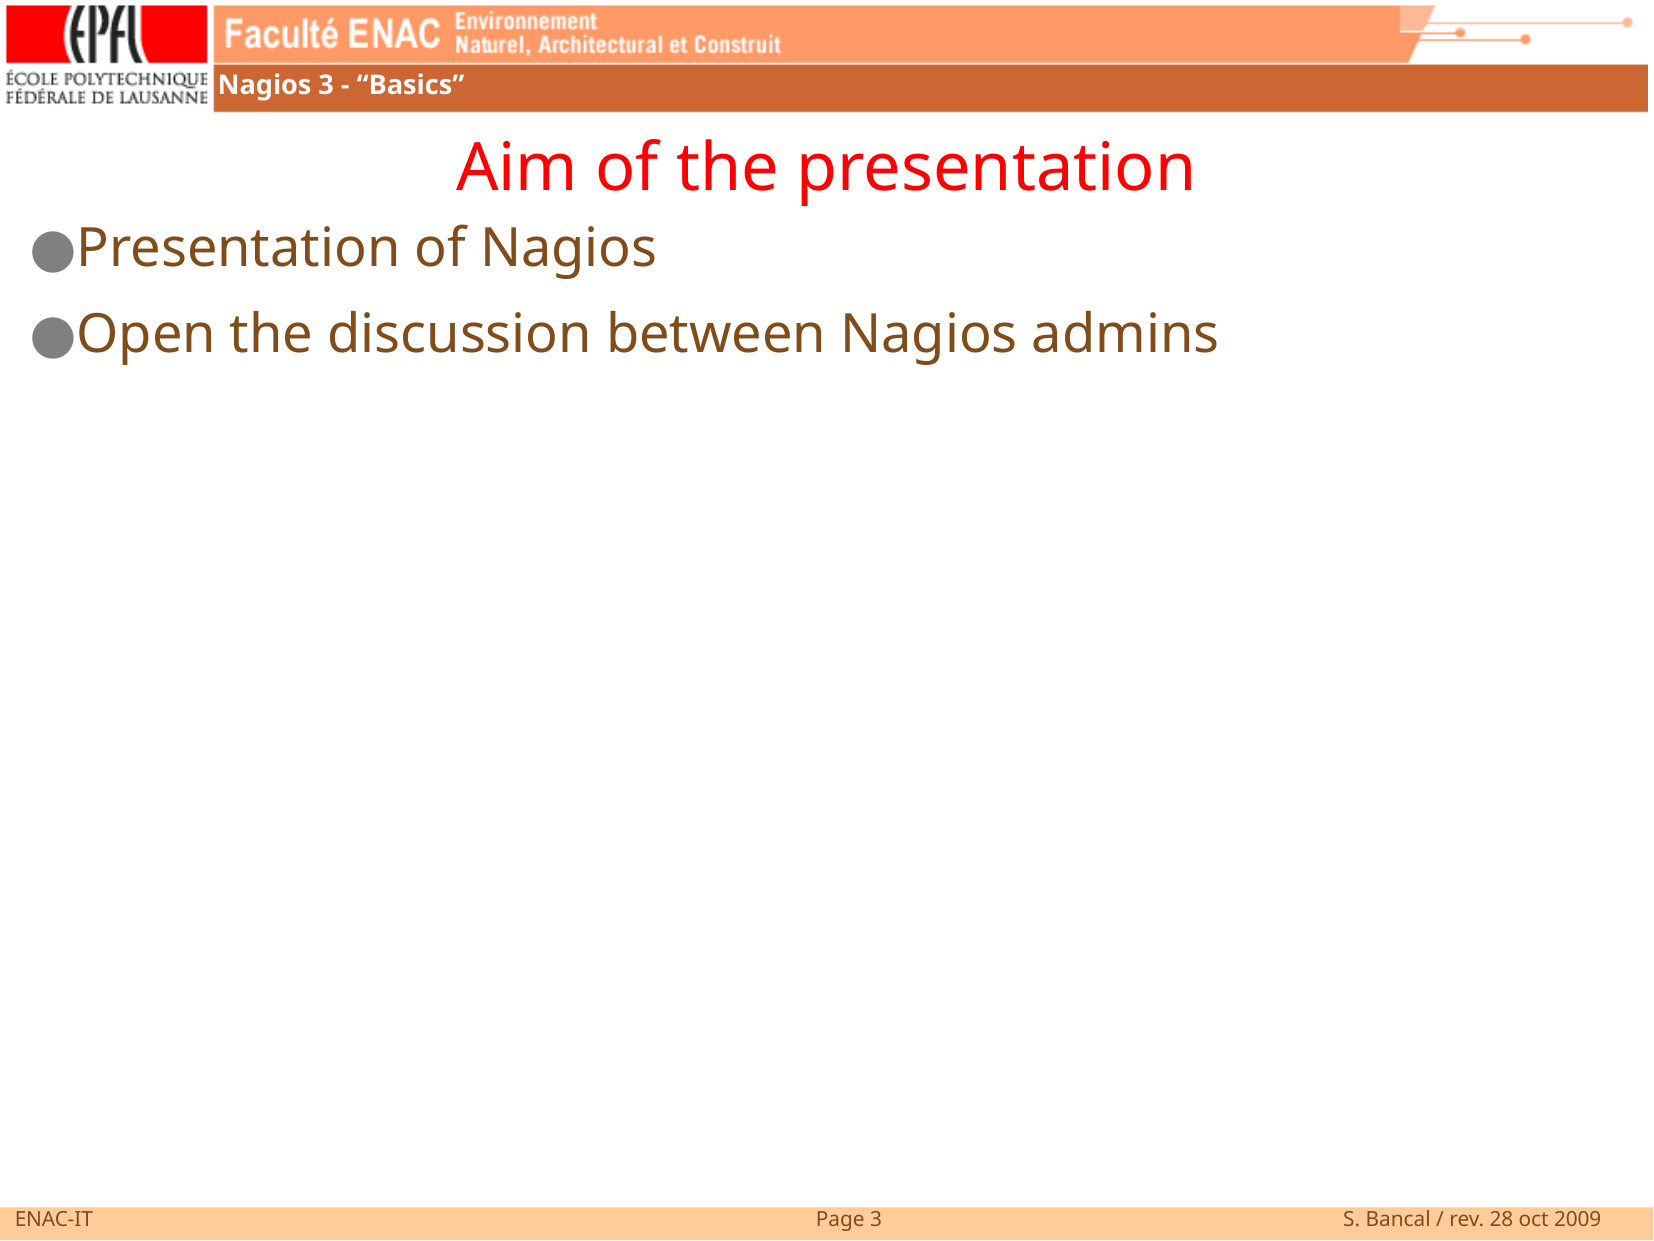

# Aim of the presentation
Presentation of Nagios
Open the discussion between Nagios admins